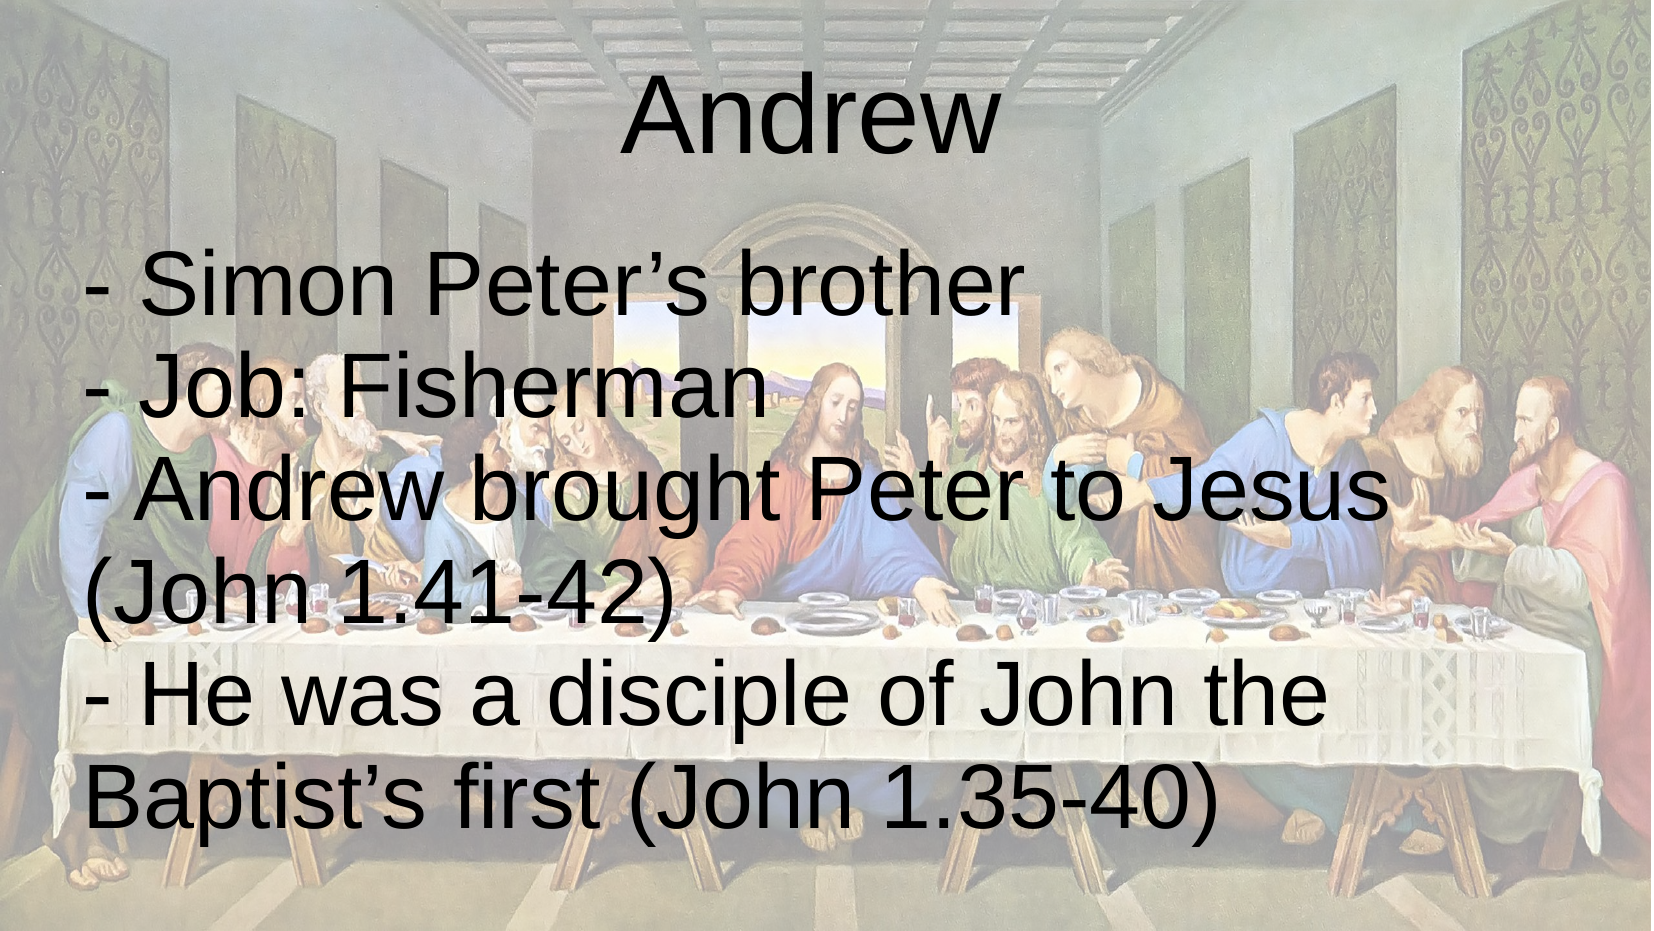

# Andrew
- Simon Peter’s brother
- Job: Fisherman
- Andrew brought Peter to Jesus (John 1.41-42)
- He was a disciple of John the Baptist’s first (John 1.35-40)